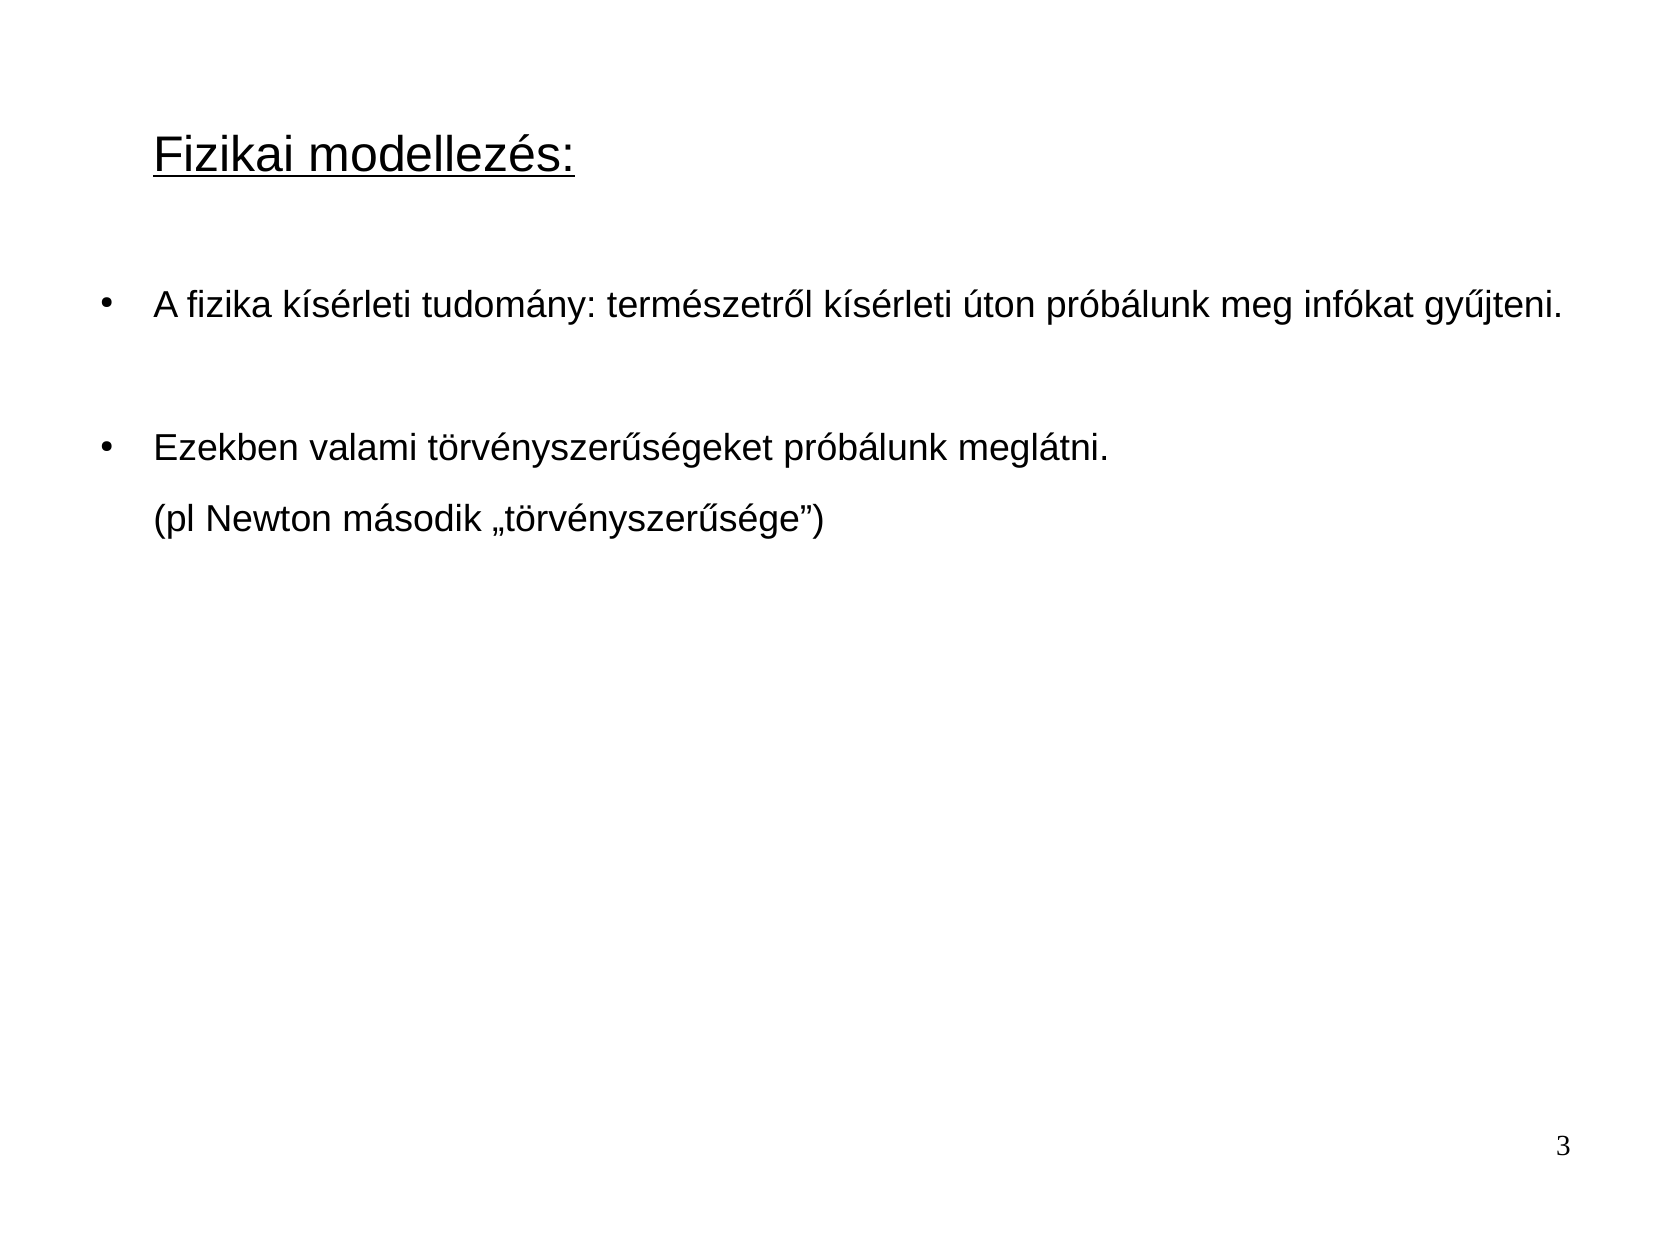

# Fizikai modellezés:
A fizika kísérleti tudomány: természetről kísérleti úton próbálunk meg infókat gyűjteni.
Ezekben valami törvényszerűségeket próbálunk meglátni.
(pl Newton második „törvényszerűsége”)
3